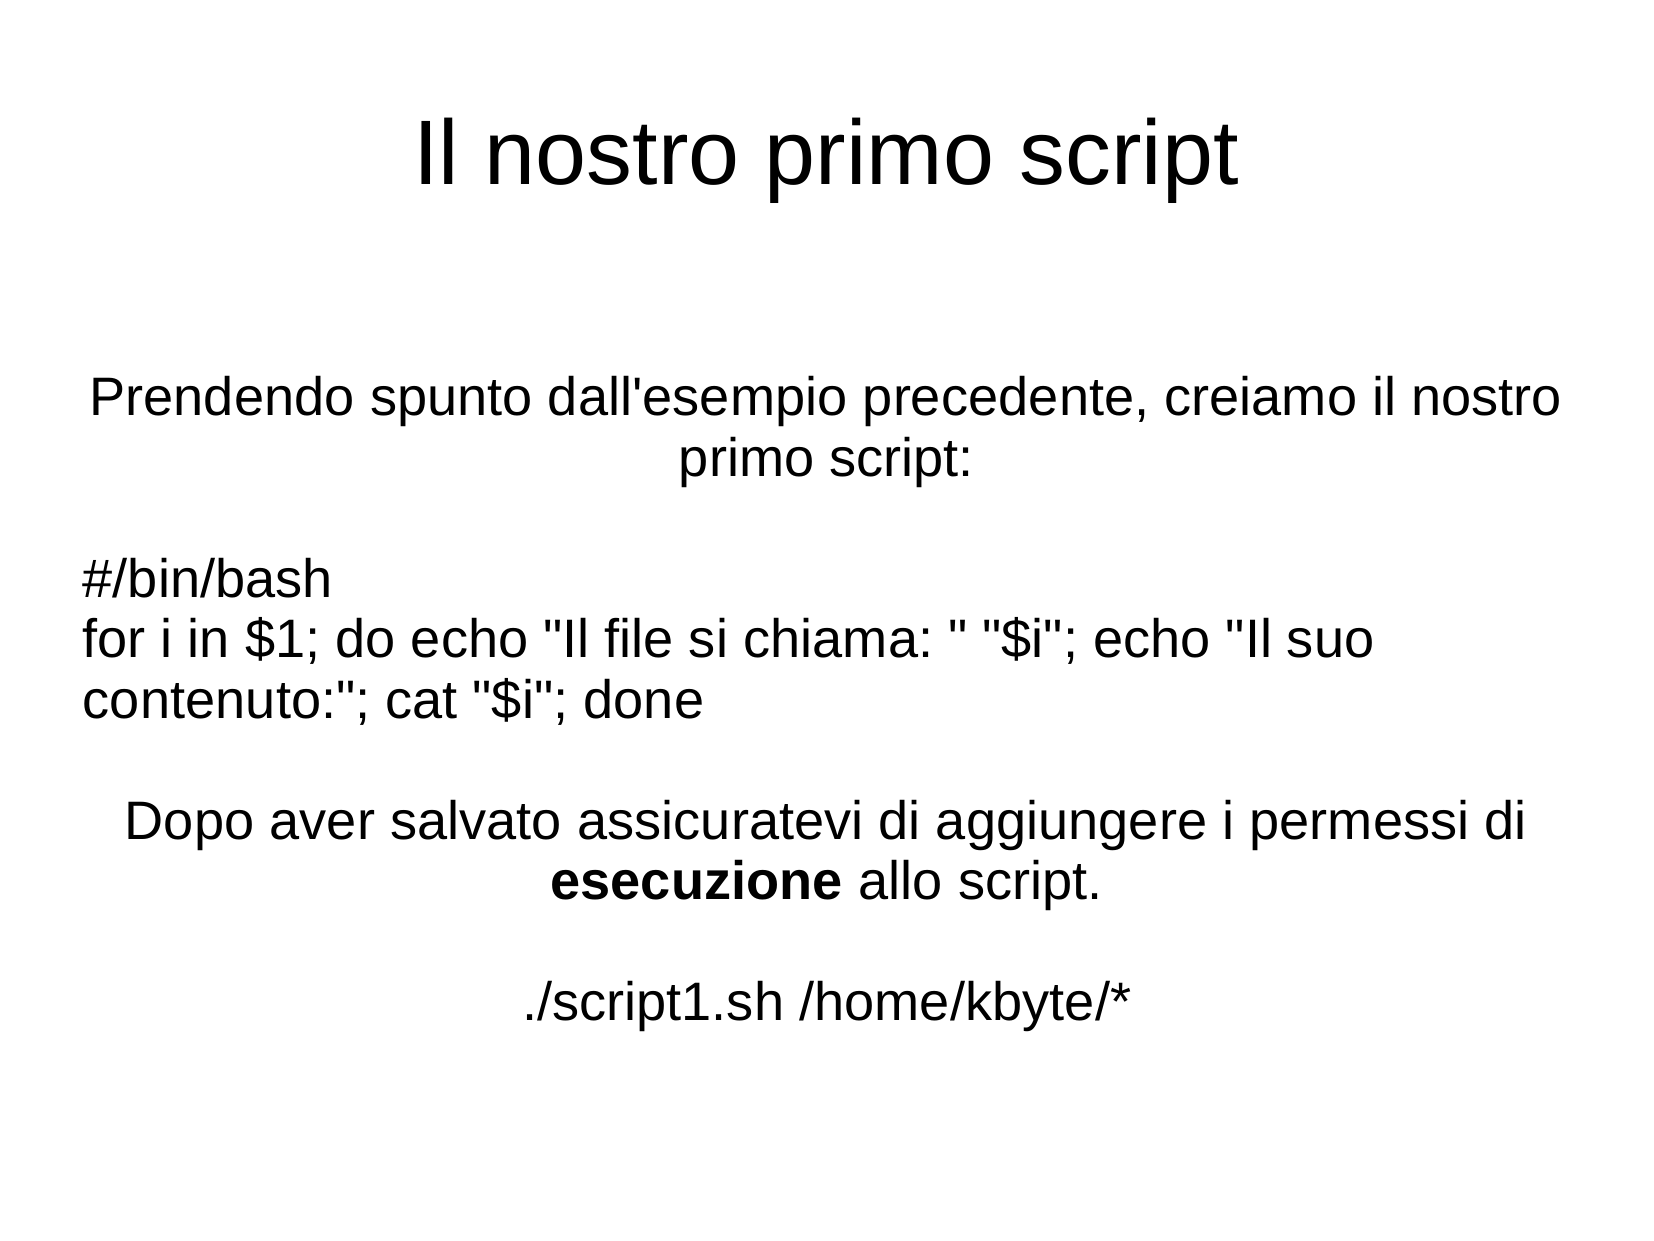

# Il nostro primo script
Prendendo spunto dall'esempio precedente, creiamo il nostro primo script:
#/bin/bash
for i in $1; do echo "Il file si chiama: " "$i"; echo "Il suo contenuto:"; cat "$i"; done
Dopo aver salvato assicuratevi di aggiungere i permessi di esecuzione allo script.
./script1.sh /home/kbyte/*